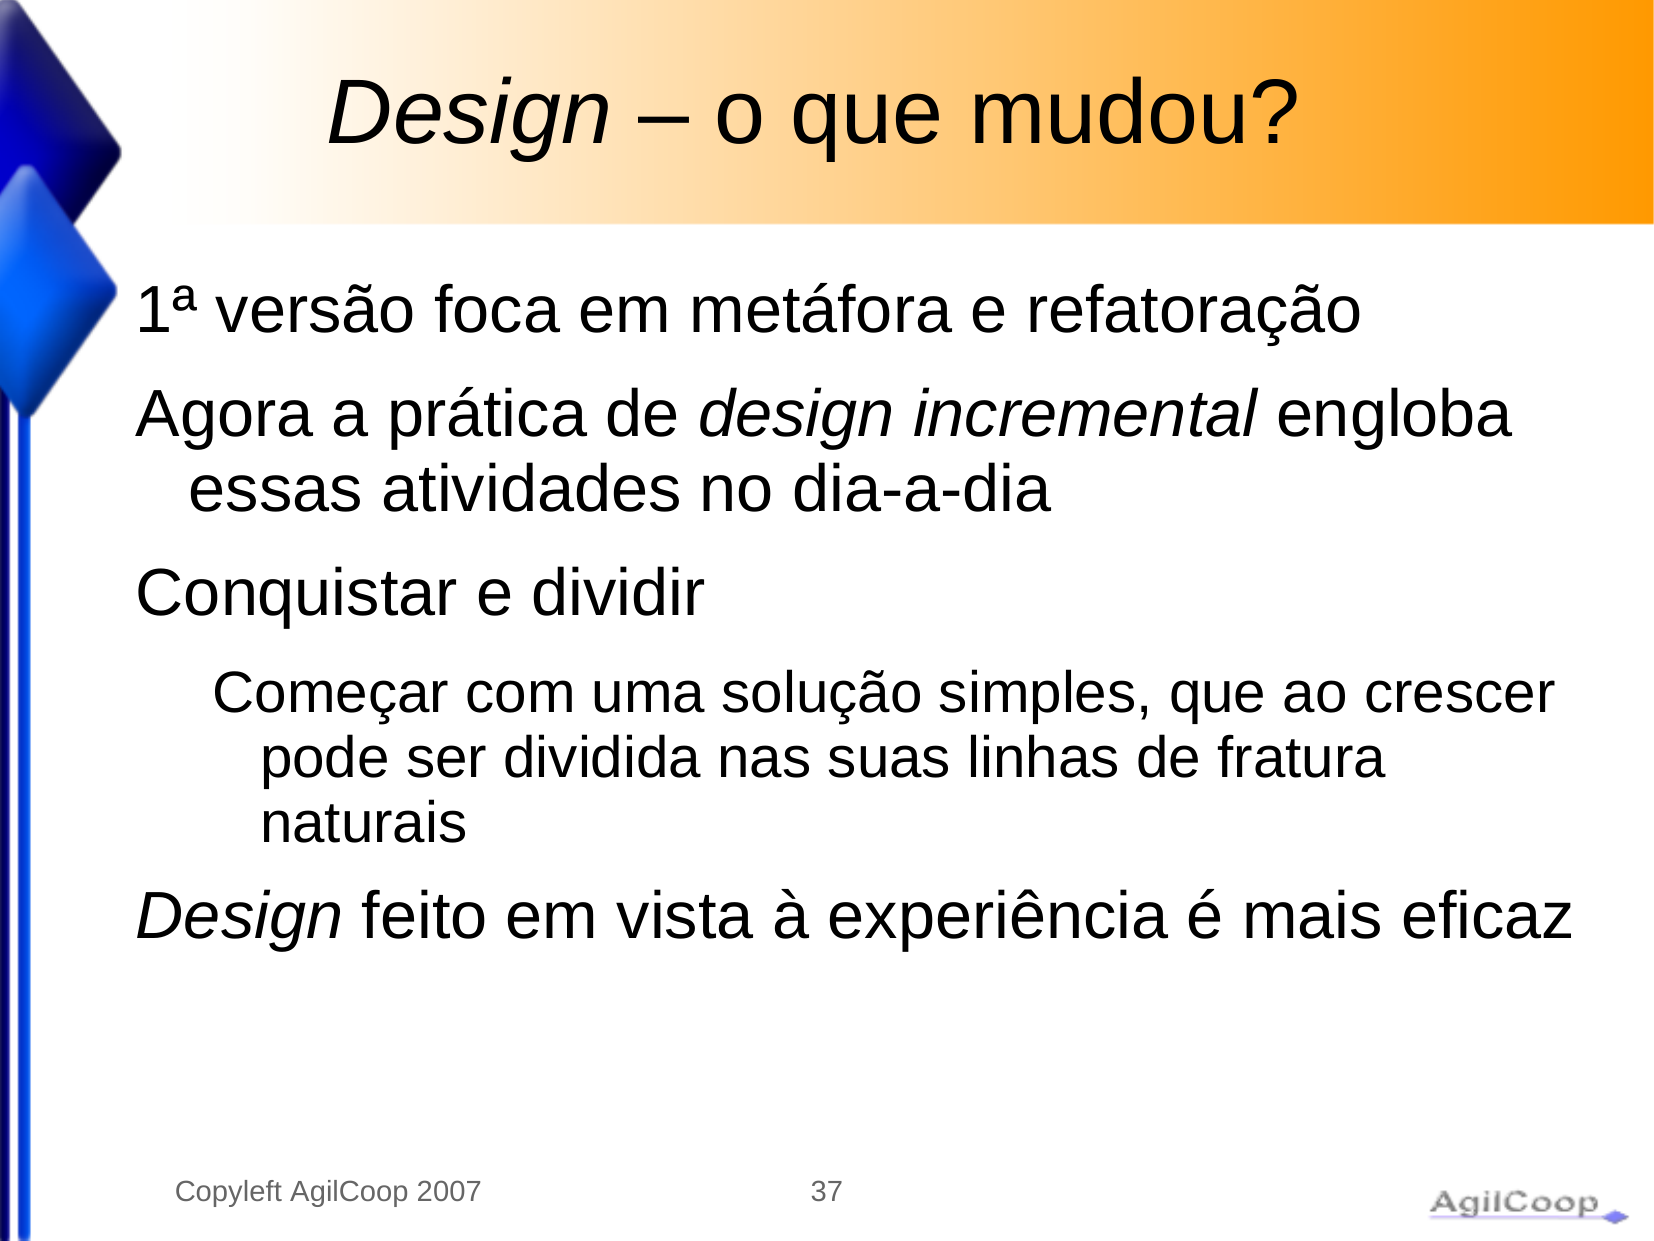

# Design – o que mudou?
1ª versão foca em metáfora e refatoração
Agora a prática de design incremental engloba essas atividades no dia-a-dia
Conquistar e dividir
Começar com uma solução simples, que ao crescer pode ser dividida nas suas linhas de fratura naturais
Design feito em vista à experiência é mais eficaz
Copyleft AgilCoop 2007
37